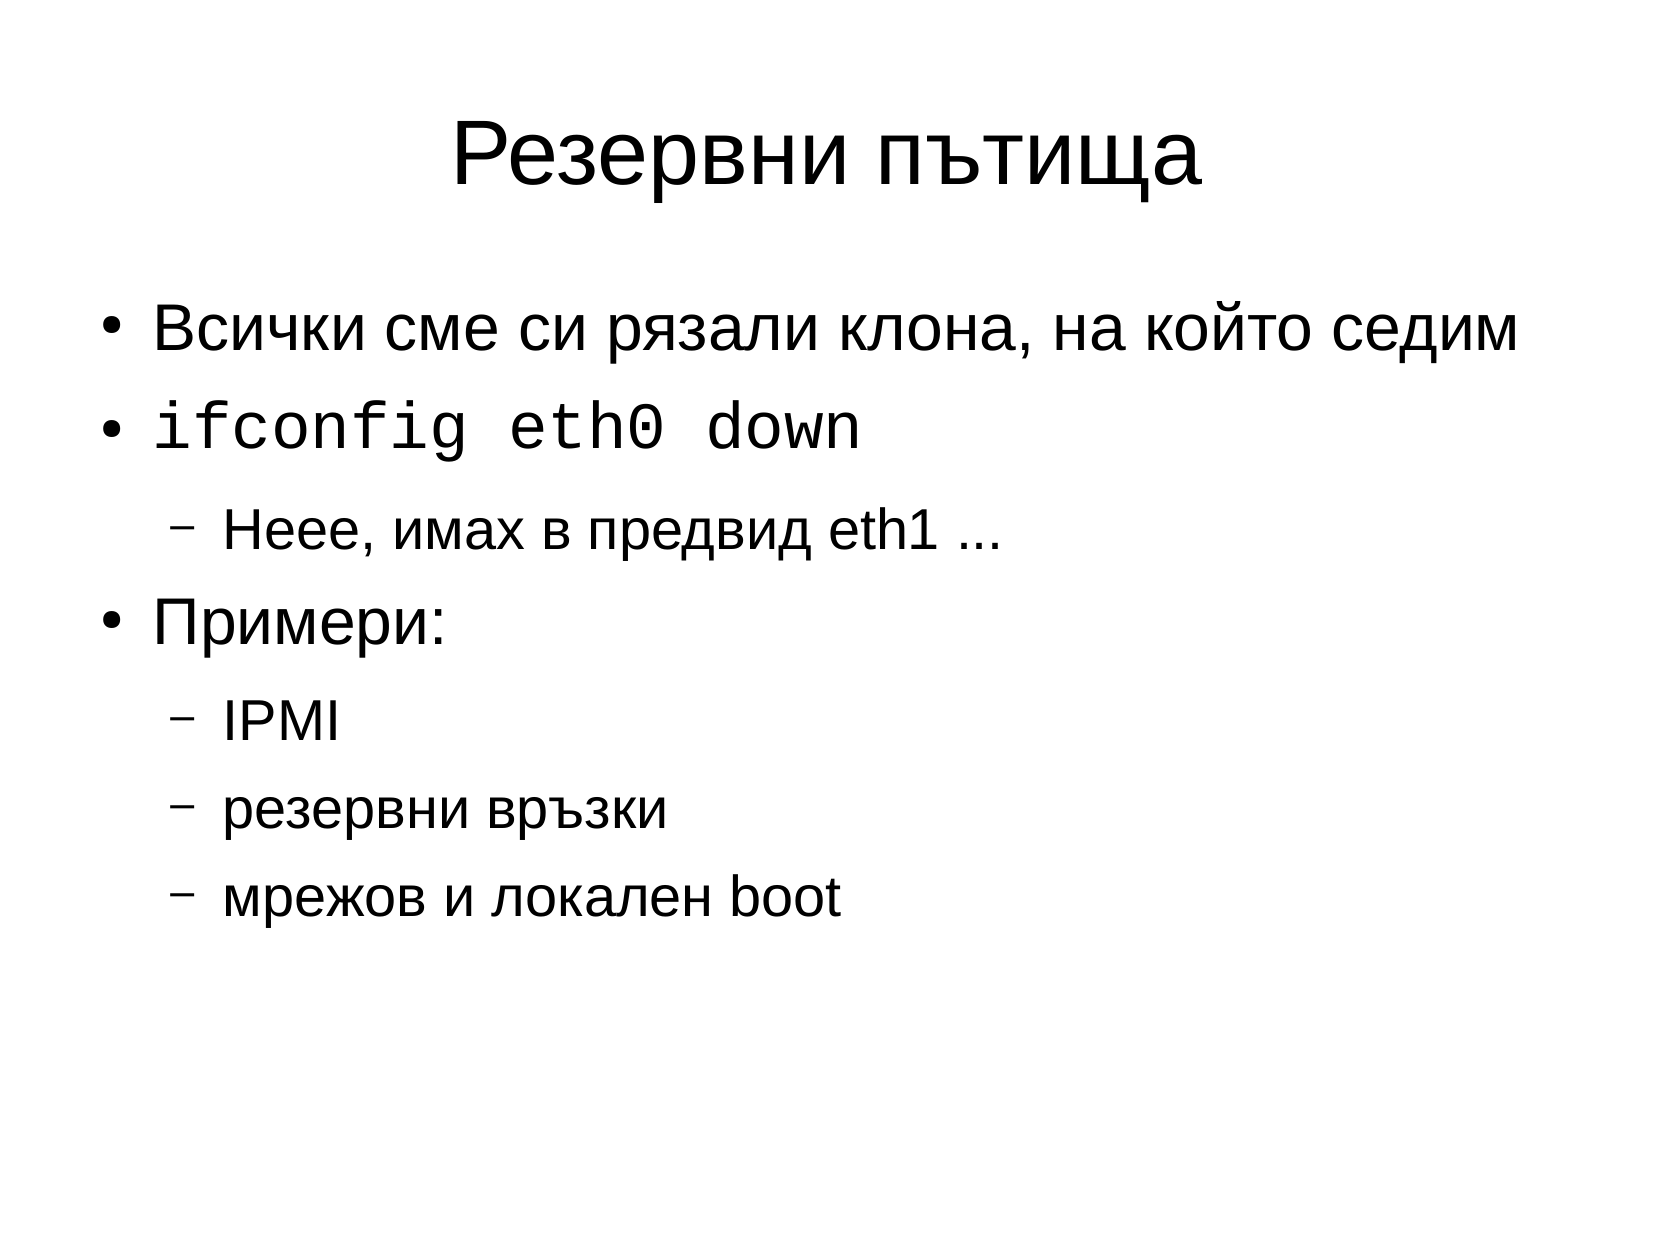

# Резервни пътища
Всички сме си рязали клона, на който седим
ifconfig eth0 down
Неее, имах в предвид eth1 ...
Примери:
IPMI
резервни връзки
мрежов и локален boot